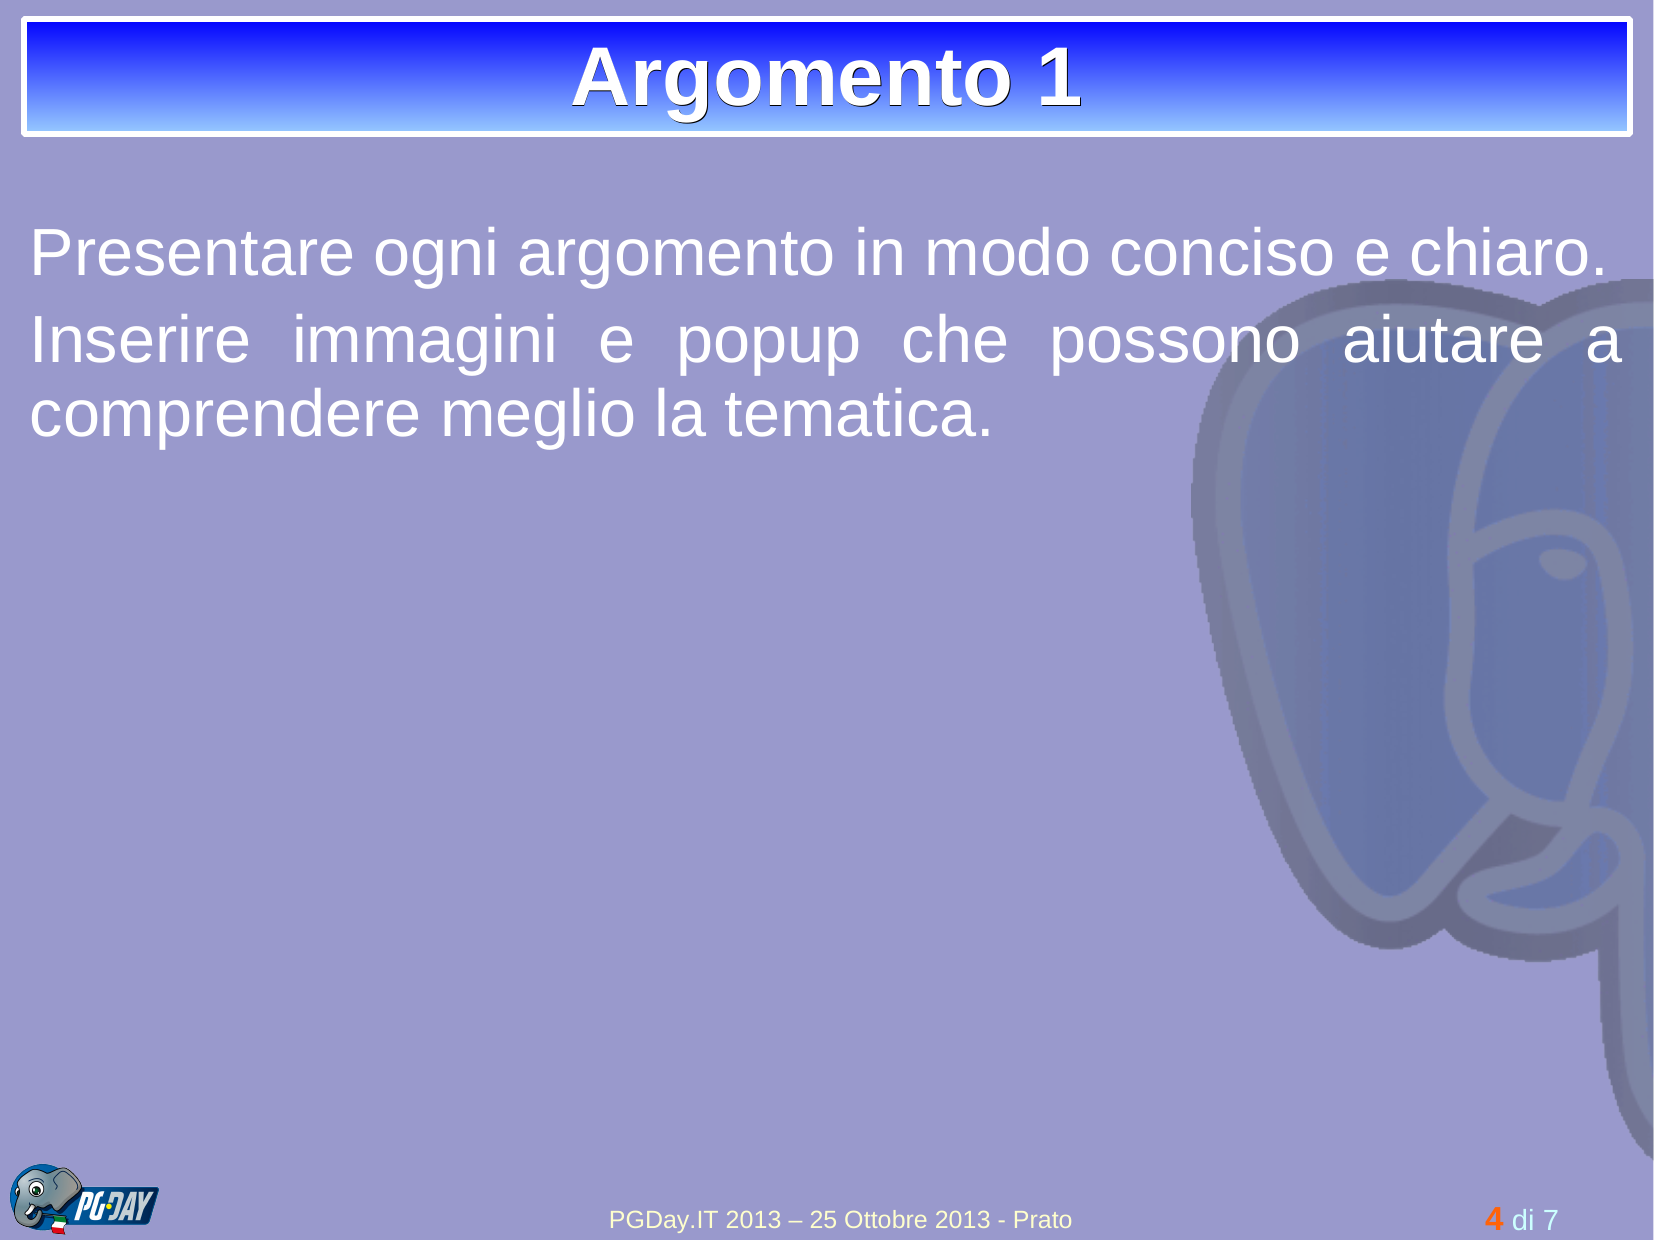

# Argomento 1
Presentare ogni argomento in modo conciso e chiaro.
Inserire immagini e popup che possono aiutare a comprendere meglio la tematica.